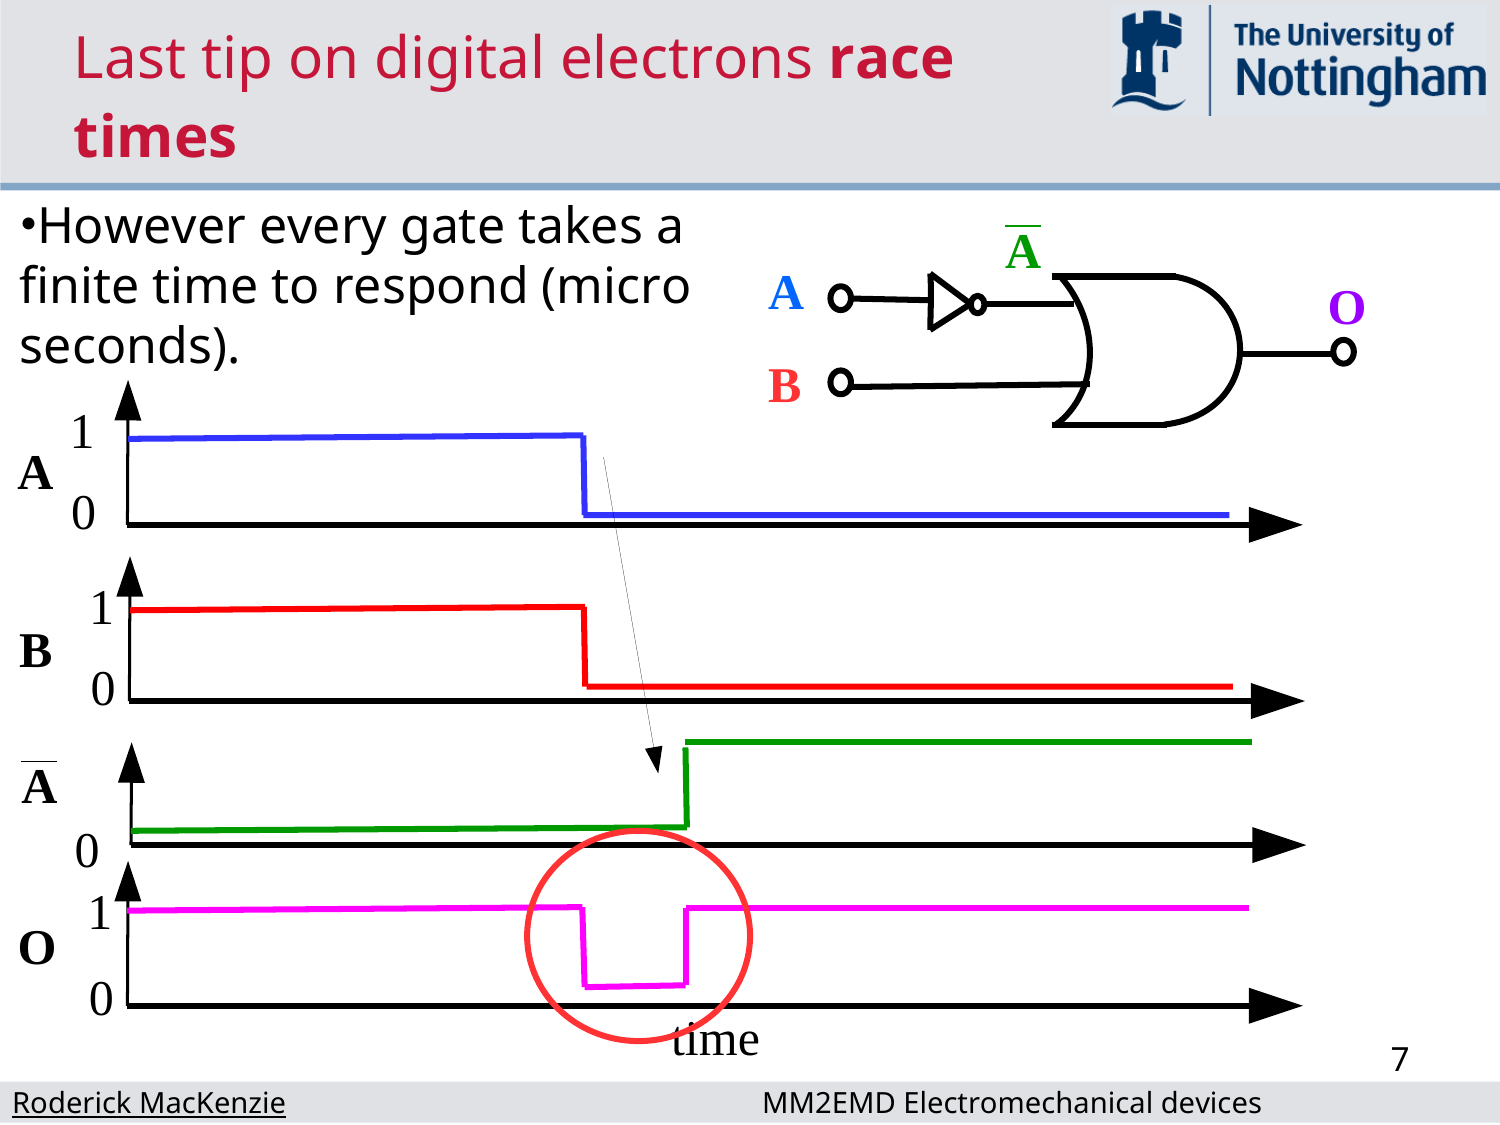

# Last tip on digital electrons race times
However every gate takes a finite time to respond (micro seconds).
A
A
O
B
1
A
0
1
B
0
A
0
1
O
0
time